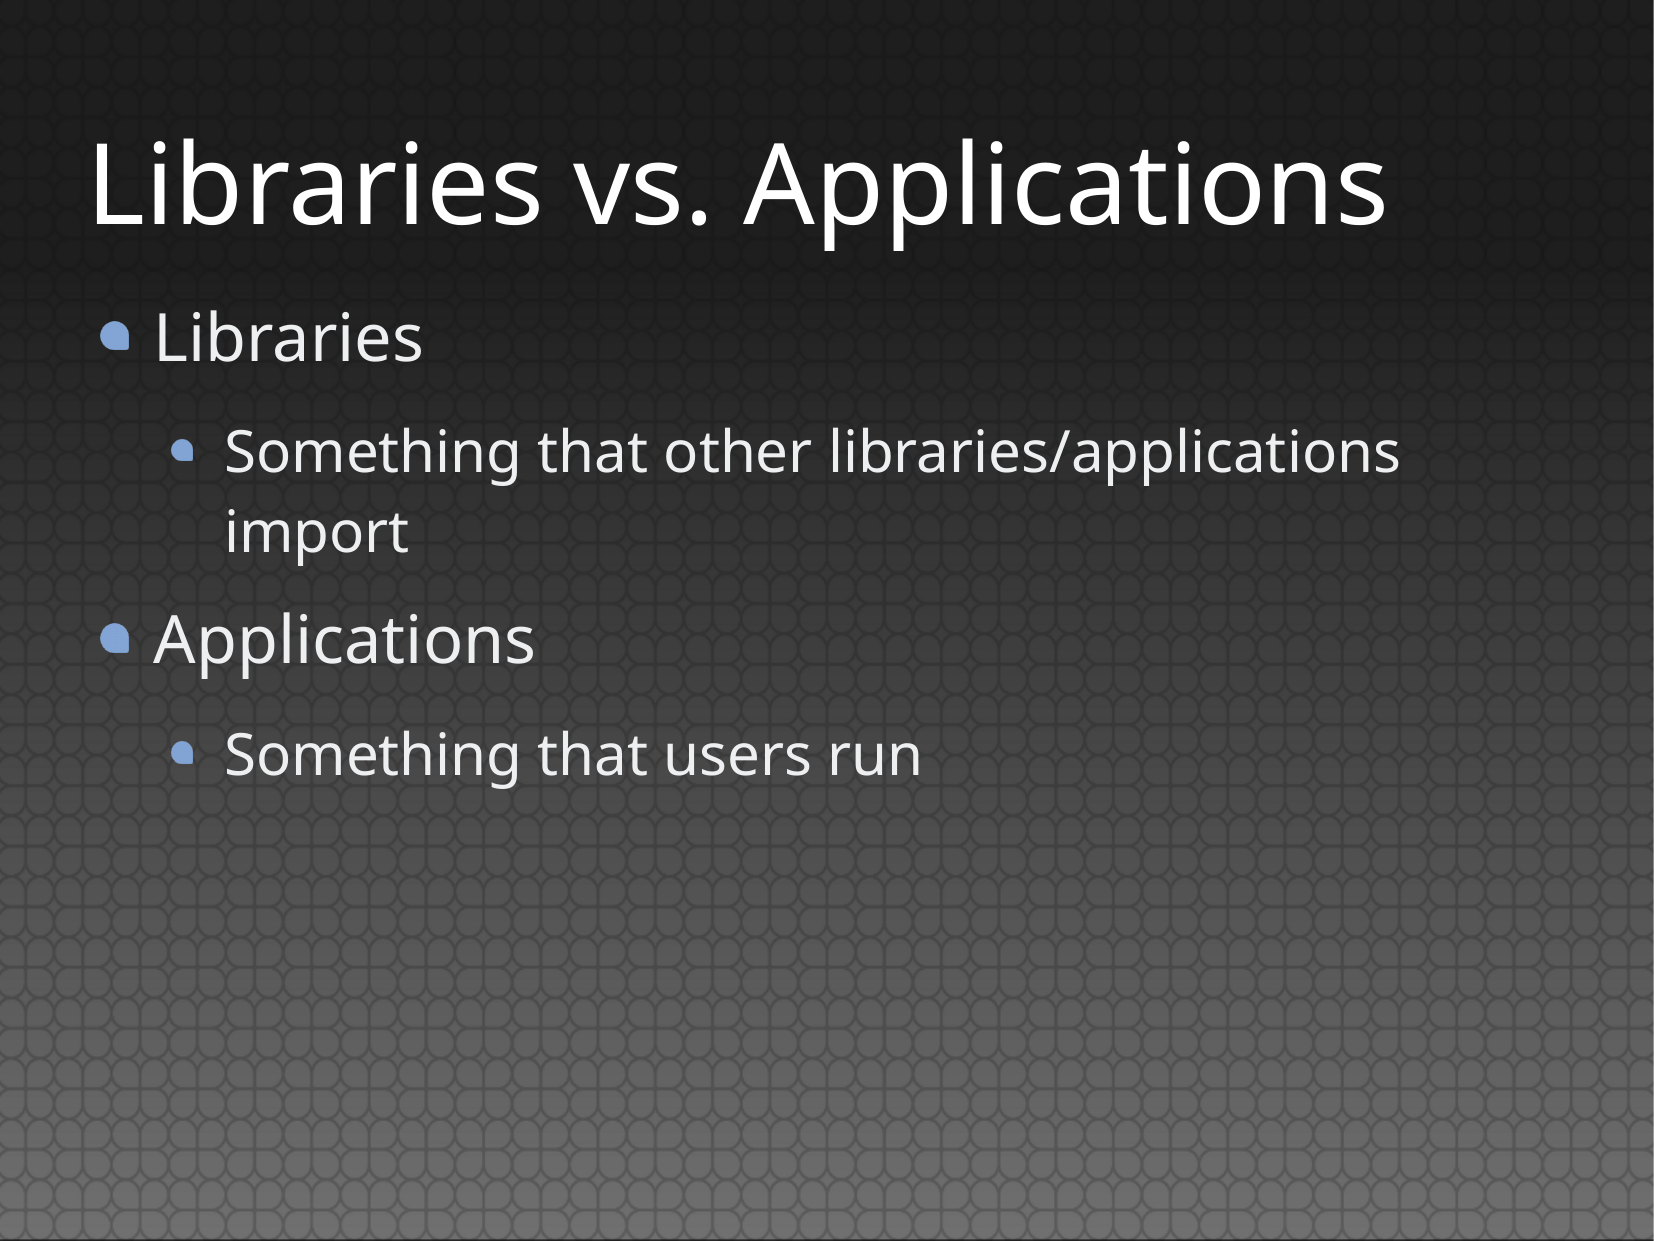

# Libraries vs. Applications
Libraries
Something that other libraries/applications import
Applications
Something that users run